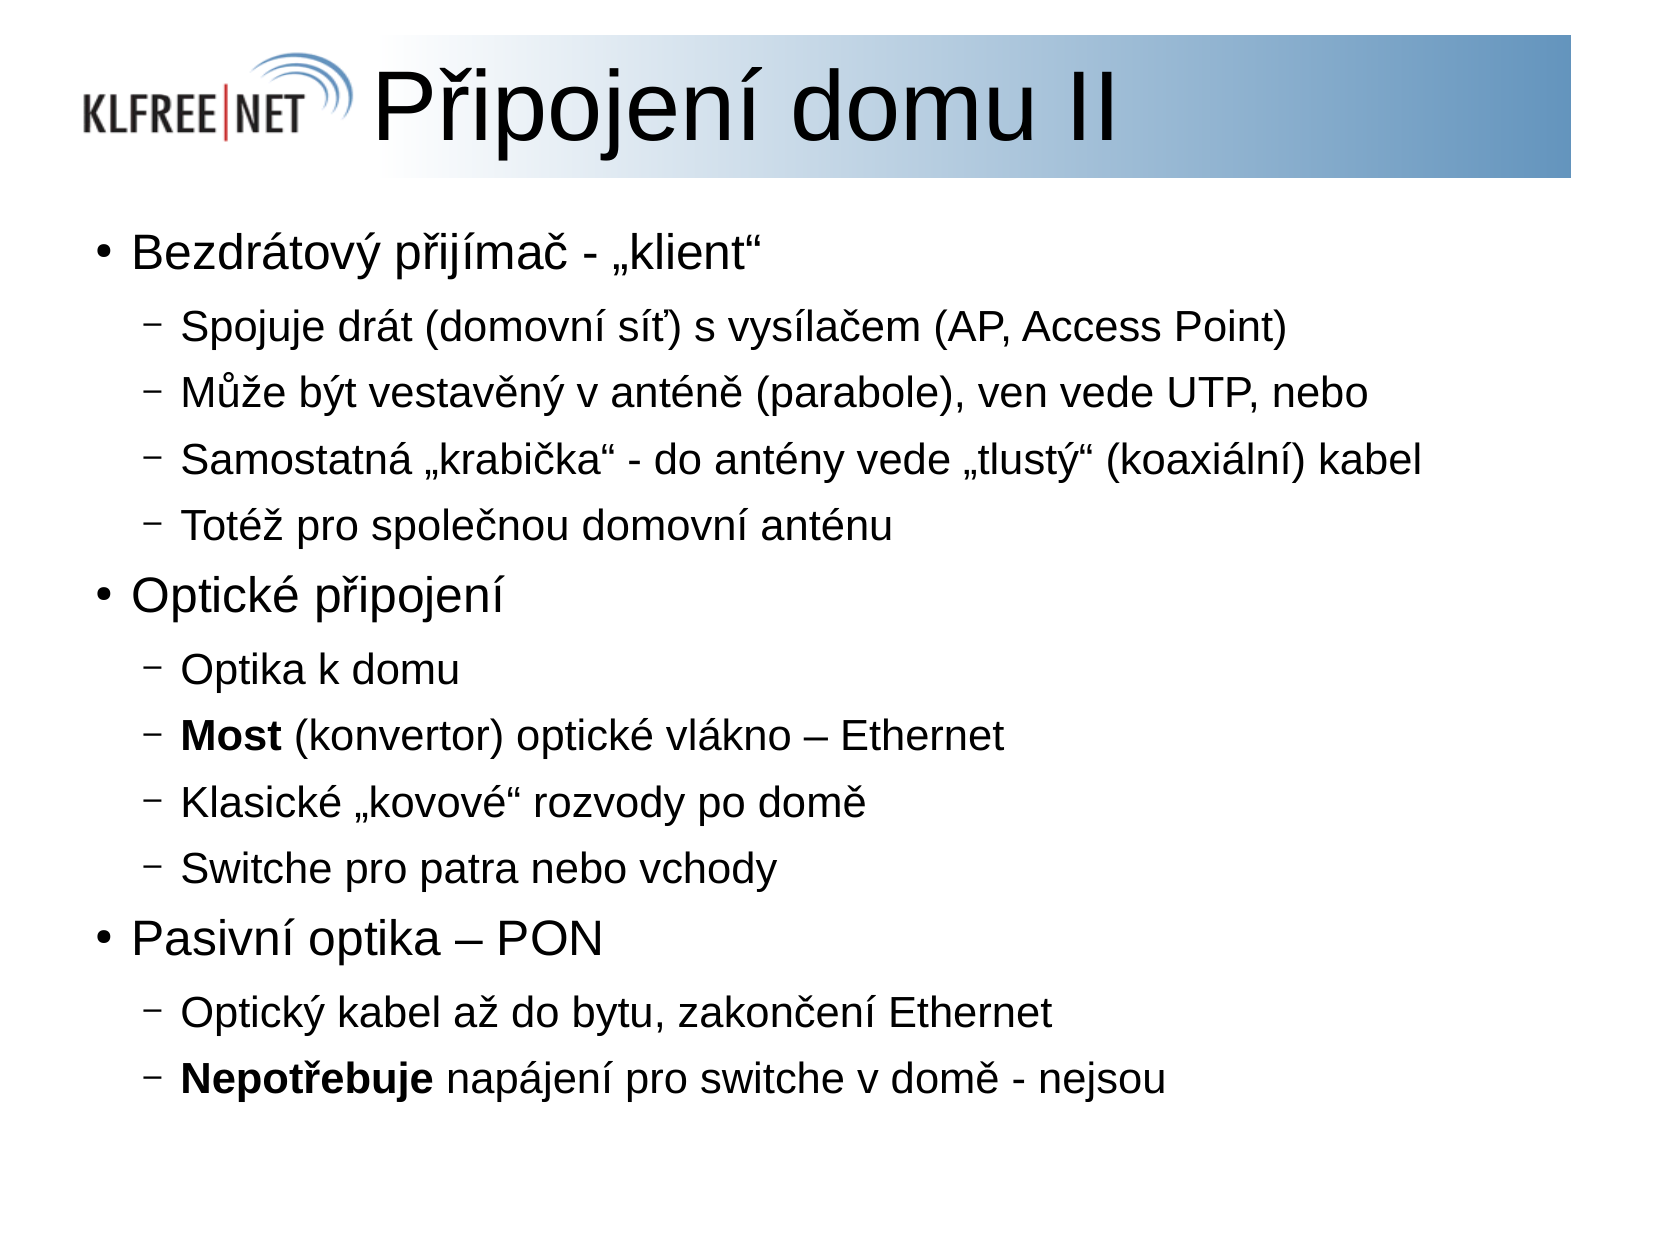

# Připojení domu II
Bezdrátový přijímač - „klient“
Spojuje drát (domovní síť) s vysílačem (AP, Access Point)
Může být vestavěný v anténě (parabole), ven vede UTP, nebo
Samostatná „krabička“ - do antény vede „tlustý“ (koaxiální) kabel
Totéž pro společnou domovní anténu
Optické připojení
Optika k domu
Most (konvertor) optické vlákno – Ethernet
Klasické „kovové“ rozvody po domě
Switche pro patra nebo vchody
Pasivní optika – PON
Optický kabel až do bytu, zakončení Ethernet
Nepotřebuje napájení pro switche v domě - nejsou